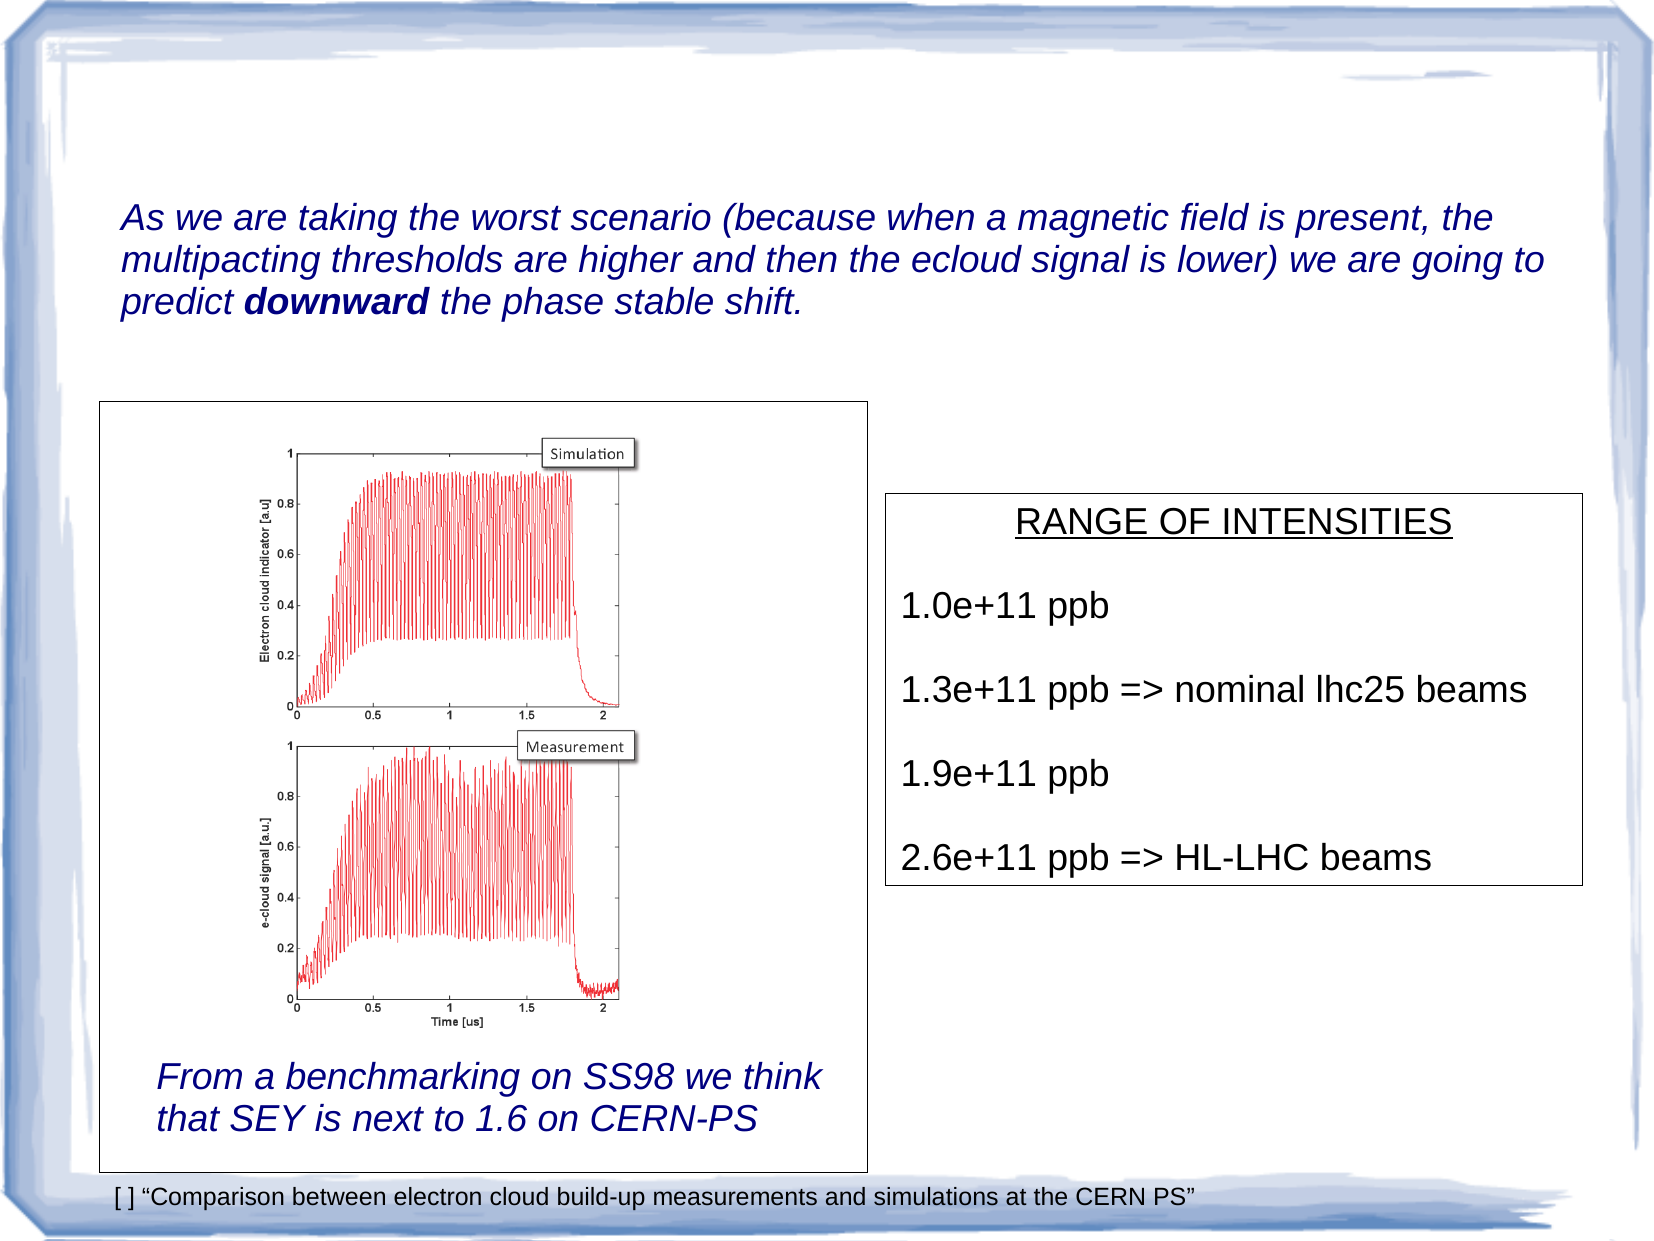

#
As we are taking the worst scenario (because when a magnetic field is present, the multipacting thresholds are higher and then the ecloud signal is lower) we are going to predict downward the phase stable shift.
RANGE OF INTENSITIES
1.0e+11 ppb
1.3e+11 ppb => nominal lhc25 beams
1.9e+11 ppb
2.6e+11 ppb => HL-LHC beams
From a benchmarking on SS98 we think that SEY is next to 1.6 on CERN-PS
[ ] “Comparison between electron cloud build-up measurements and simulations at the CERN PS”